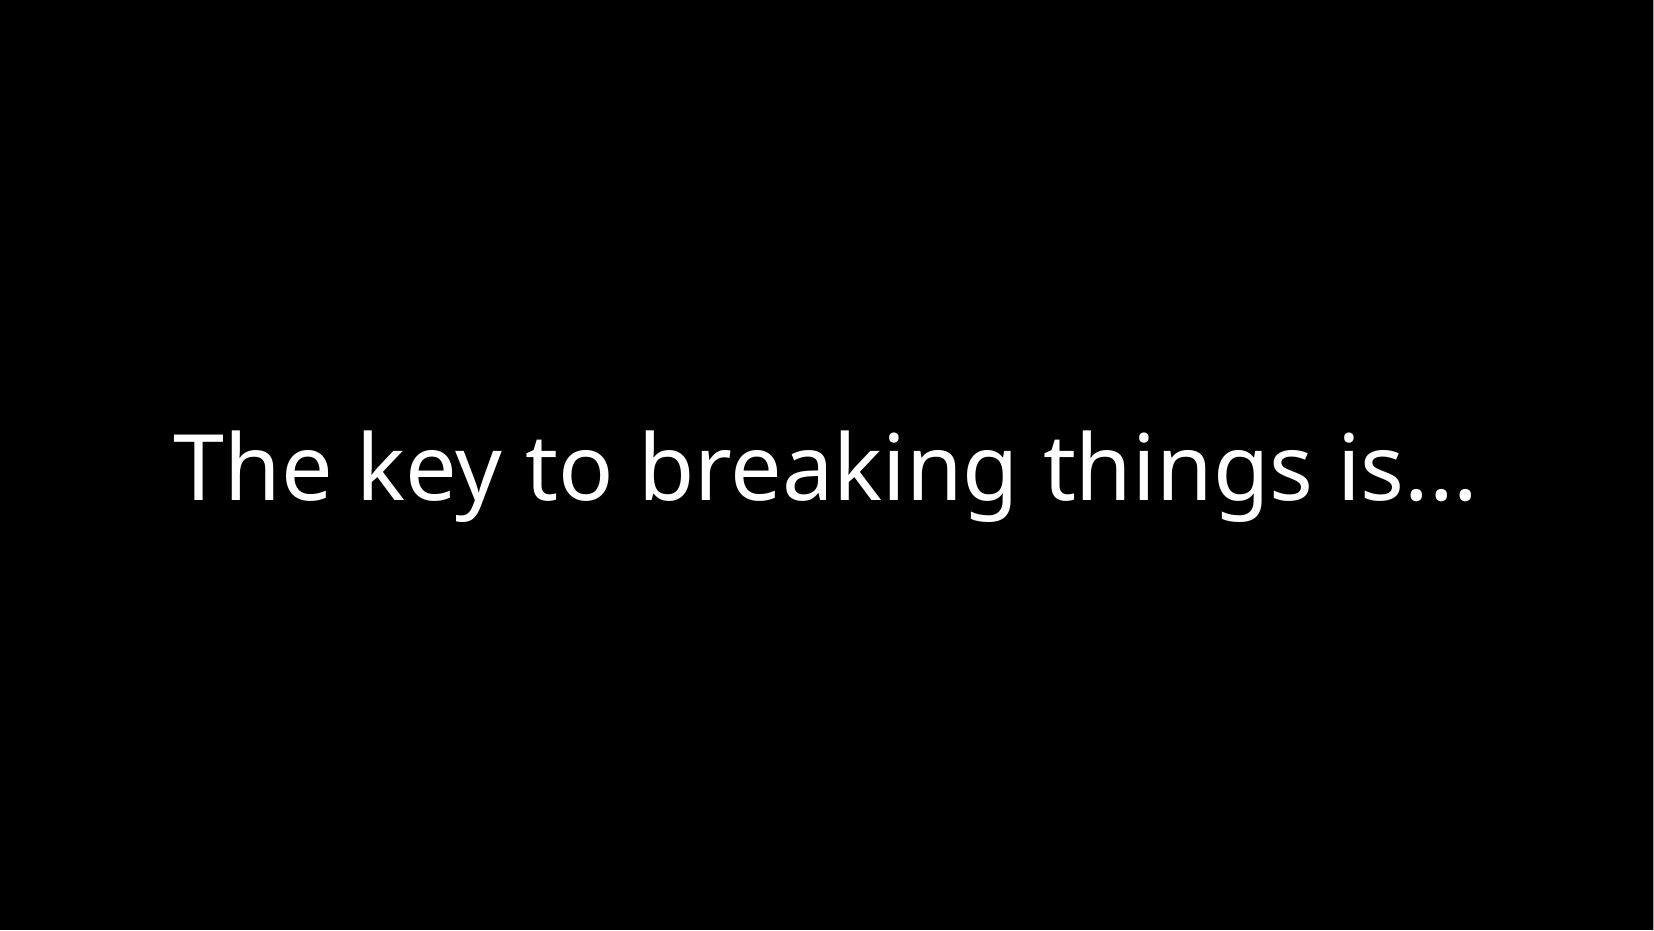

# The key to breaking things is...